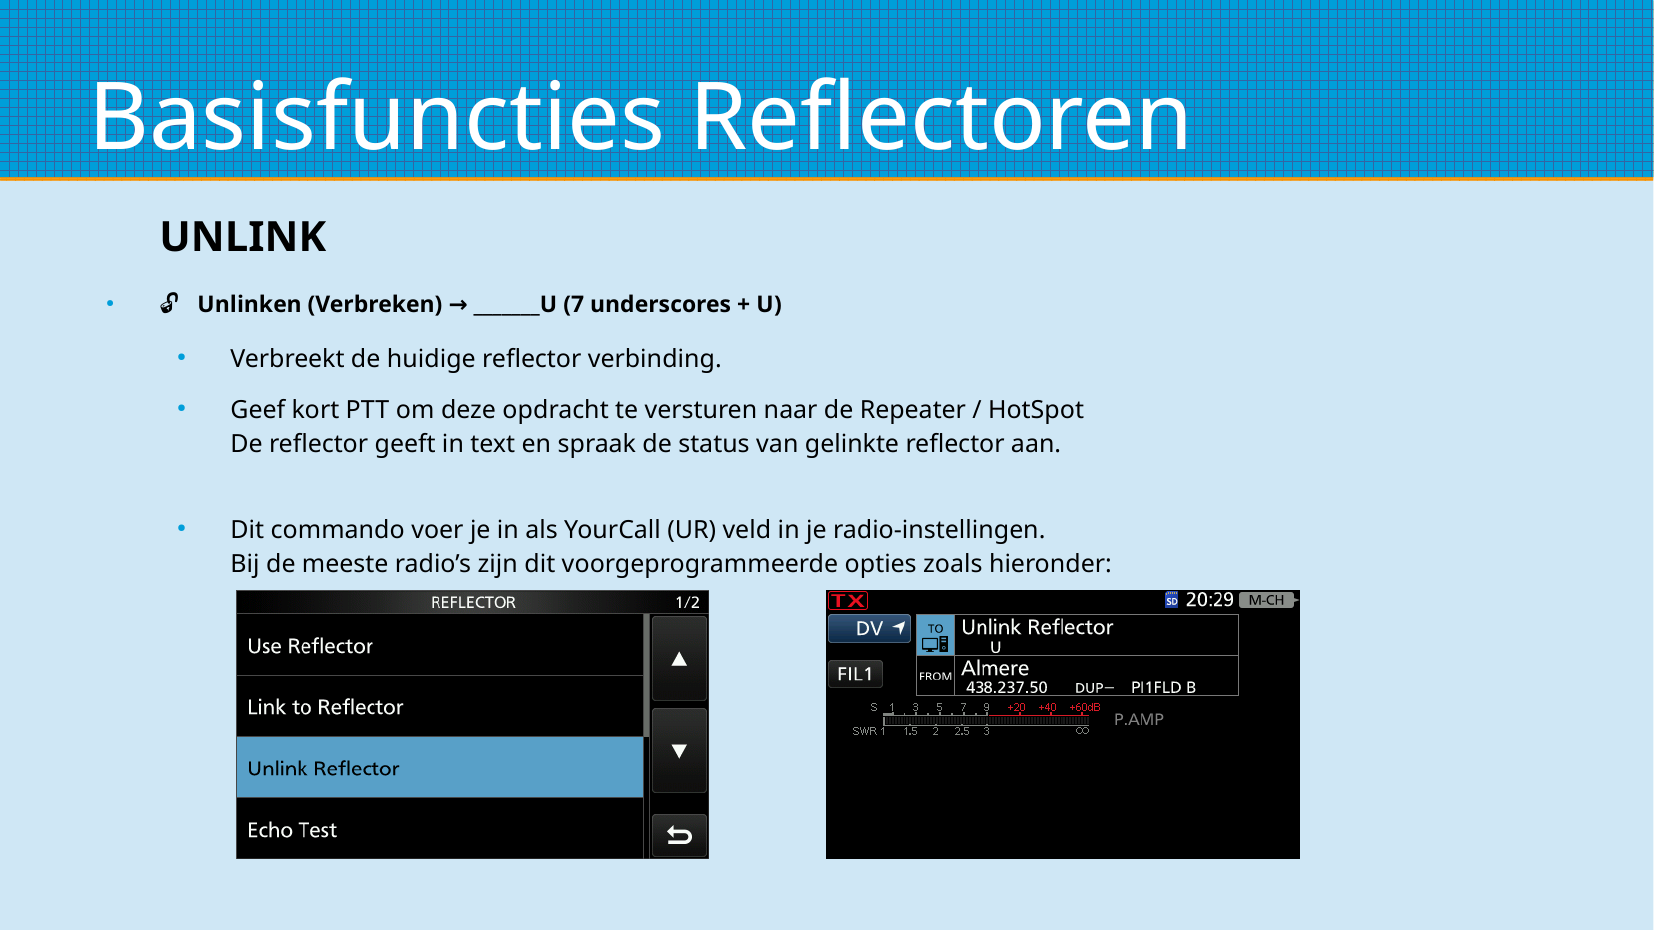

# Basisfuncties Reflectoren
UNLINK
🔓 Unlinken (Verbreken) → _______U (7 underscores + U)
Verbreekt de huidige reflector verbinding.
Geef kort PTT om deze opdracht te versturen naar de Repeater / HotSpot
De reflector geeft in text en spraak de status van gelinkte reflector aan.
Dit commando voer je in als YourCall (UR) veld in je radio-instellingen.
Bij de meeste radio’s zijn dit voorgeprogrammeerde opties zoals hieronder: